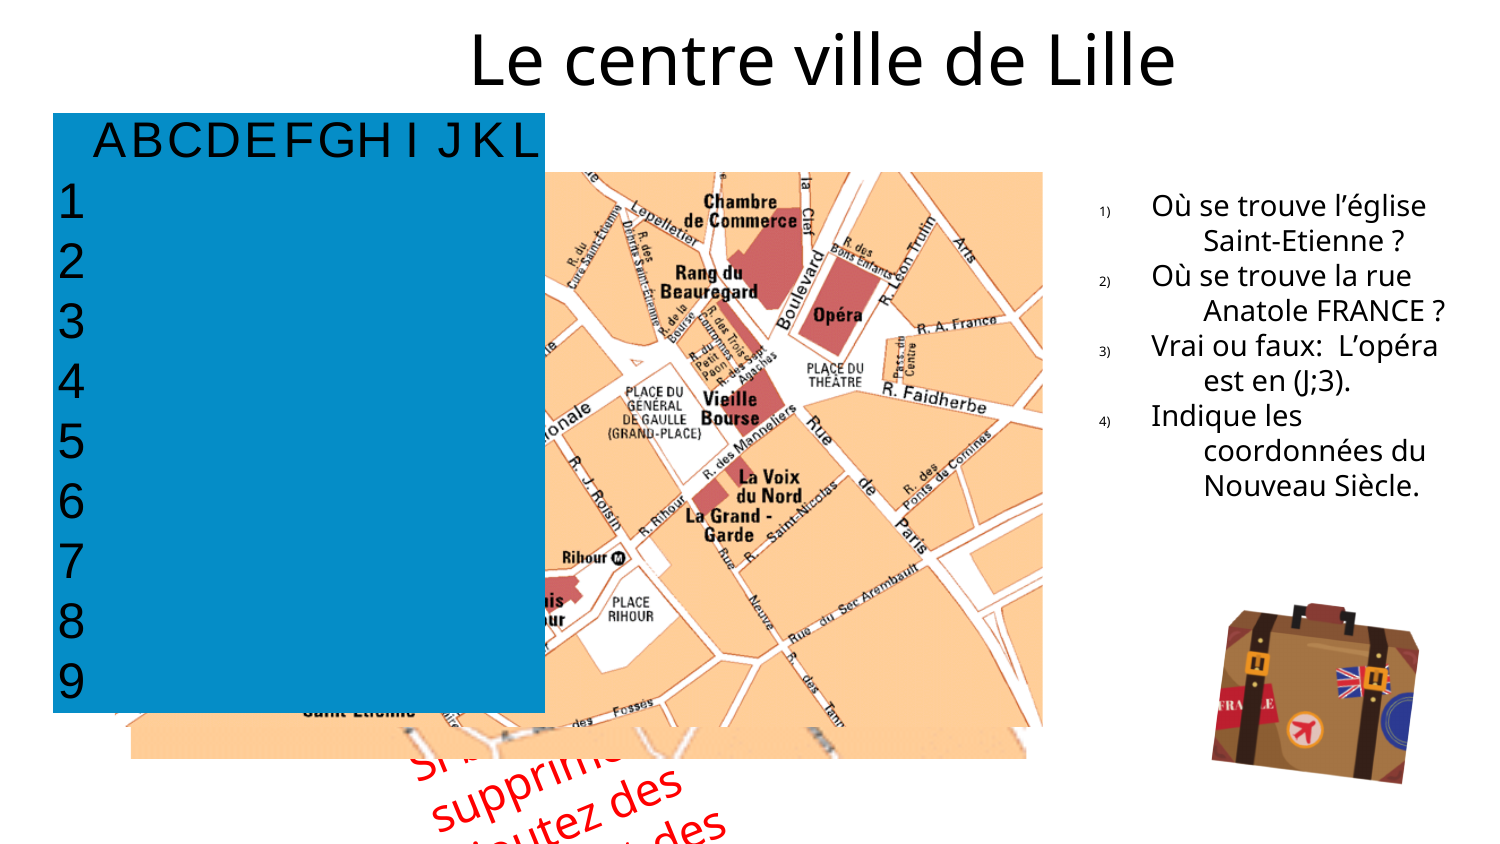

Le centre ville de Lille
| | A | B | C | D | E | F | G | H | I | J | K | L |
| --- | --- | --- | --- | --- | --- | --- | --- | --- | --- | --- | --- | --- |
| 1 | | | | | | | | | | | | |
| 2 | | | | | | | | | | | | |
| 3 | | | | | | | | | | | | |
| 4 | | | | | | | | | | | | |
| 5 | | | | | | | | | | | | |
| 6 | | | | | | | | | | | | |
| 7 | | | | | | | | | | | | |
| 8 | | | | | | | | | | | | |
| 9 | | | | | | | | | | | | |
Où se trouve l’église Saint-Etienne ?
Où se trouve la rue Anatole FRANCE ?
Vrai ou faux: L’opéra est en (J;3).
Indique les coordonnées du Nouveau Siècle.
Pour le tableau, positionnez-le sur votre plan. Si besoin supprimez ou ajoutez des lignes et des colonnes.